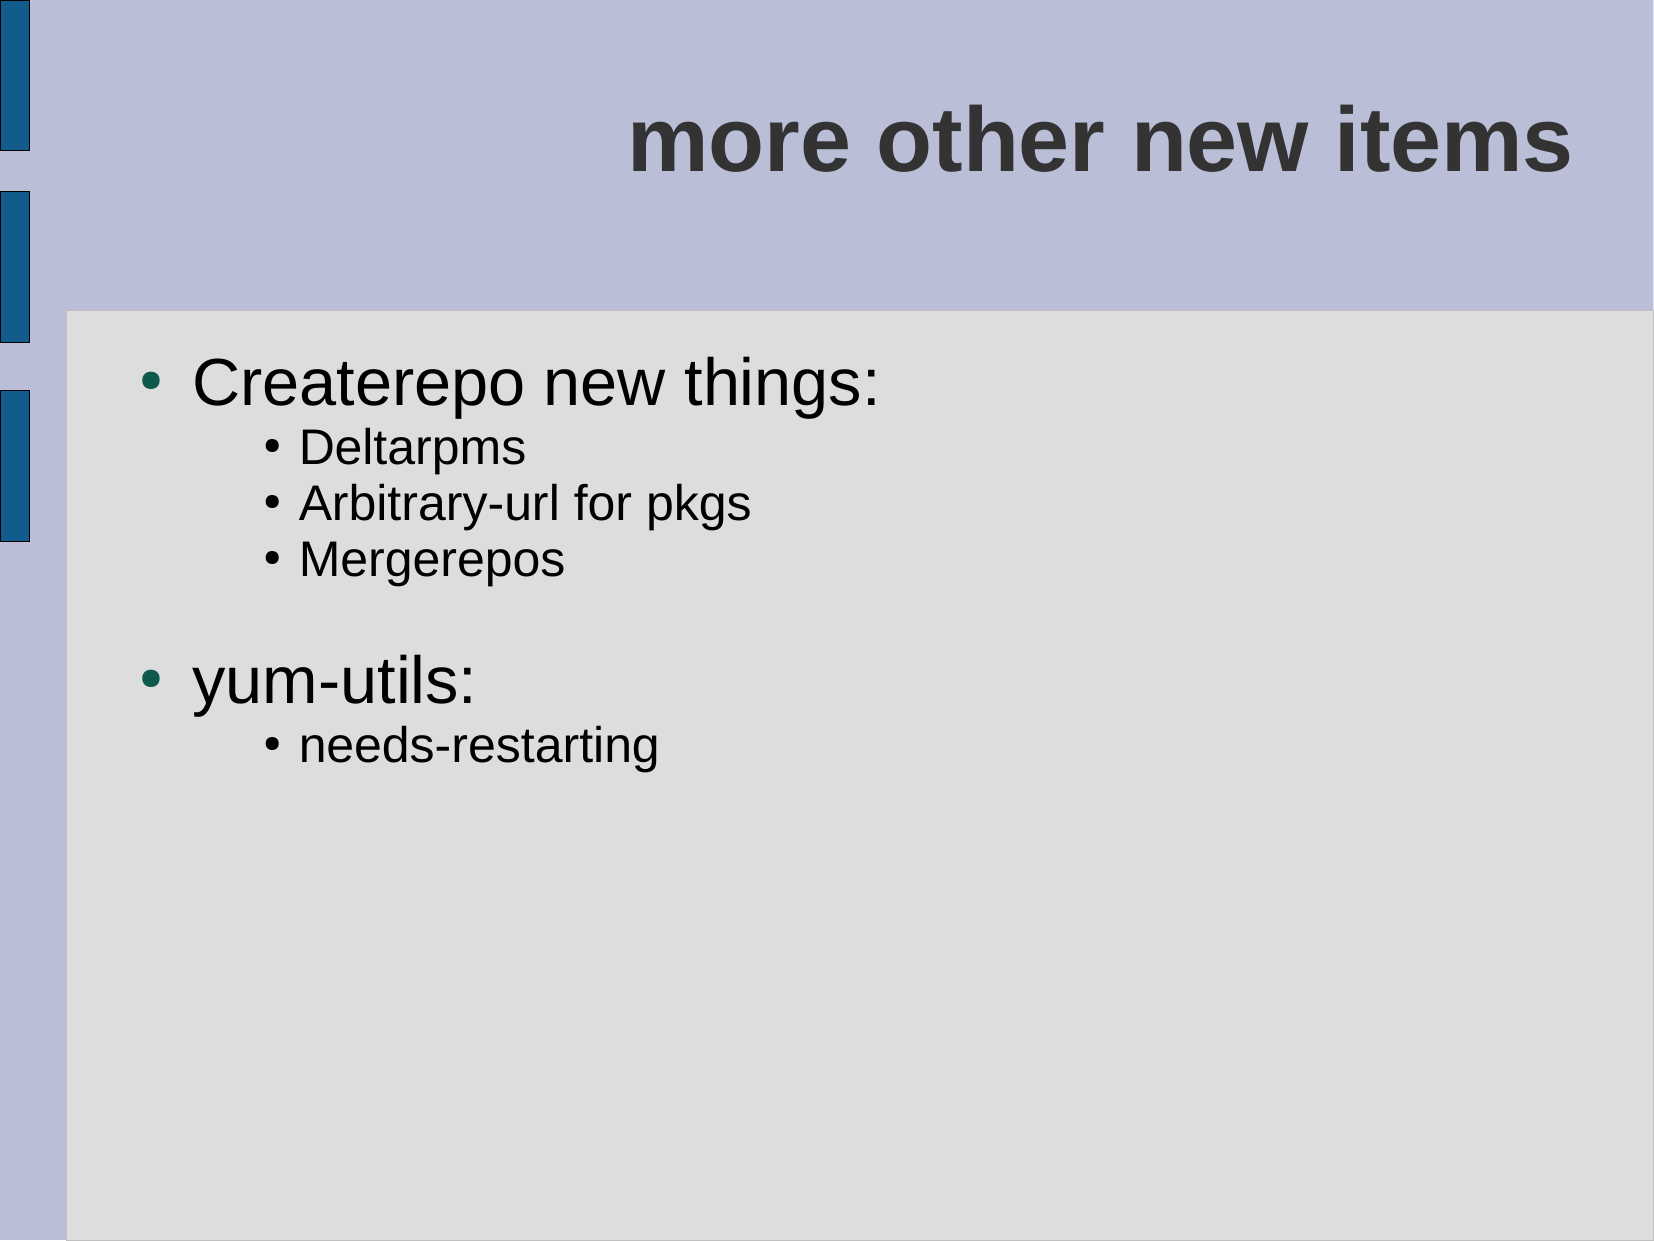

# more other new items
Createrepo new things:
Deltarpms
Arbitrary-url for pkgs
Mergerepos
yum-utils:
needs-restarting